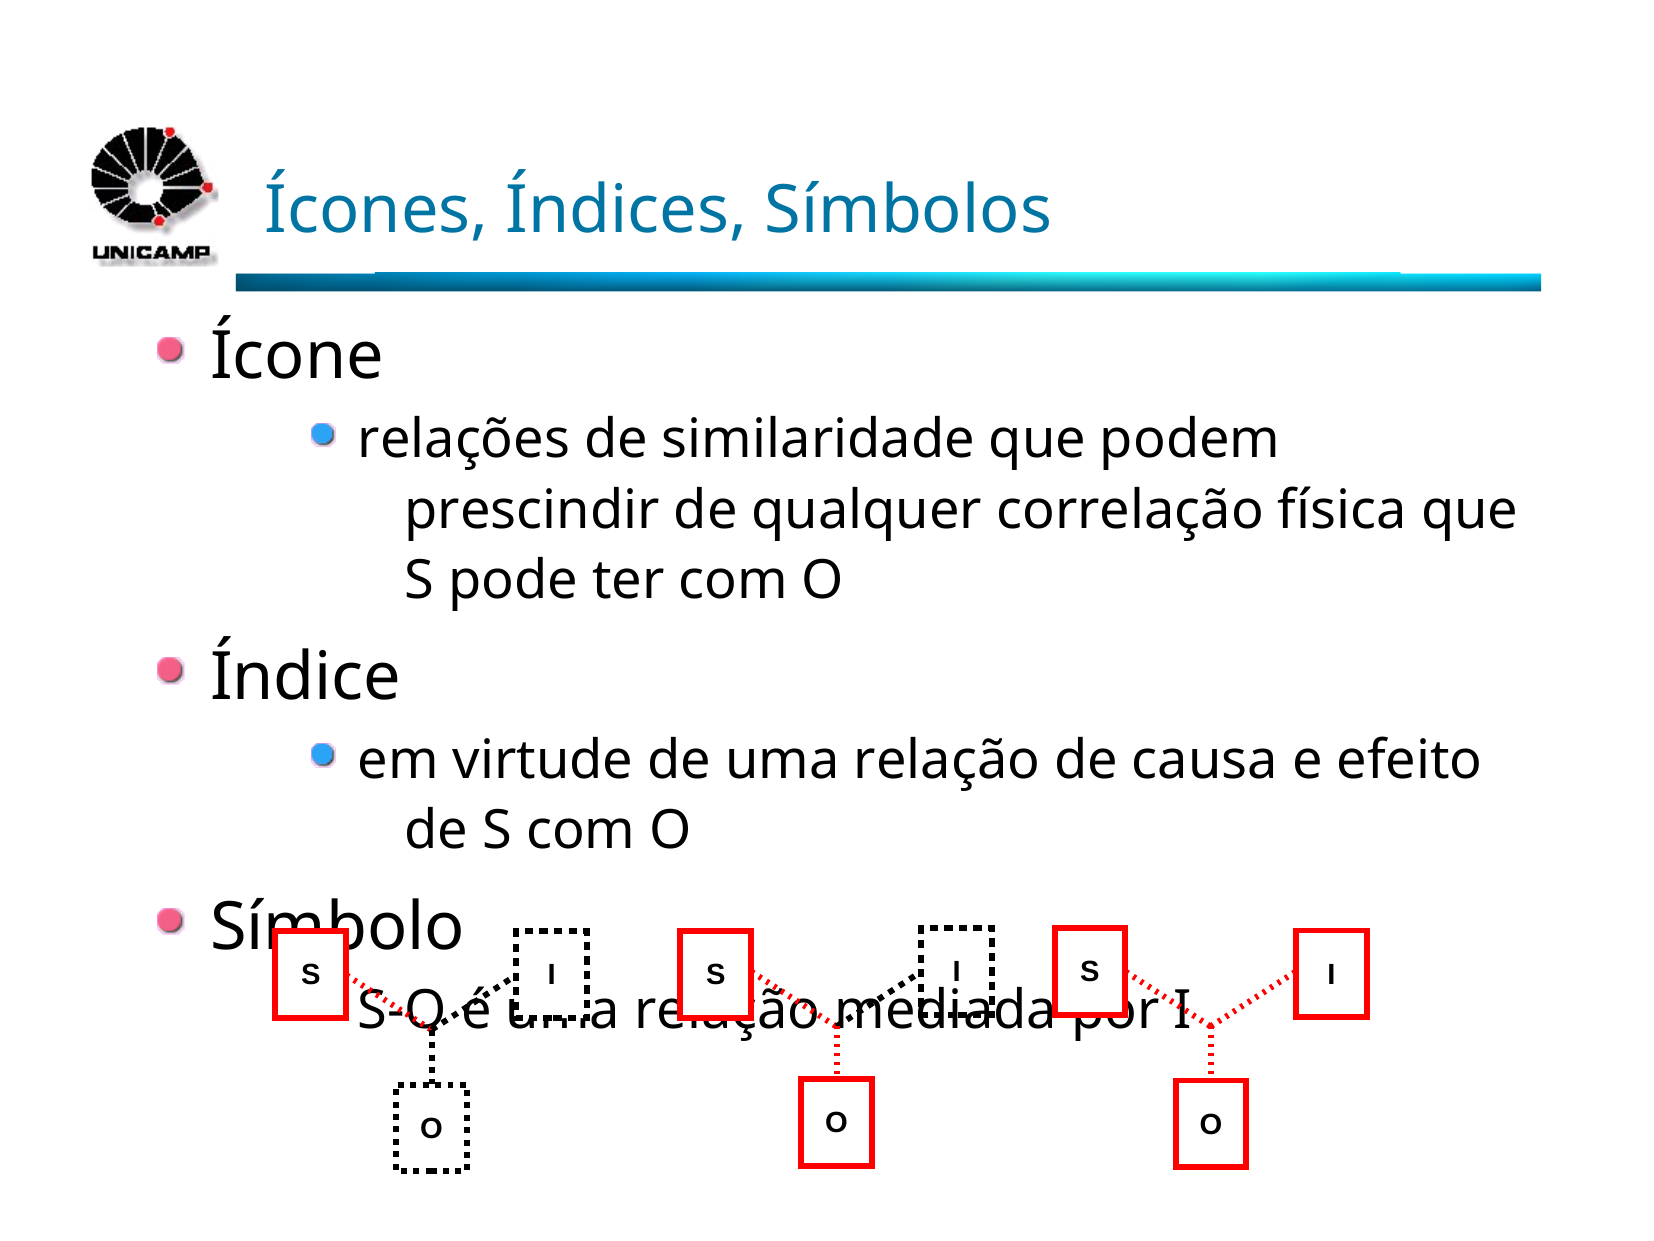

# Ícones, Índices, Símbolos
Ícone
relações de similaridade que podem prescindir de qualquer correlação física que S pode ter com O
Índice
em virtude de uma relação de causa e efeito de S com O
Símbolo
S-O é uma relação mediada por I
I
S
I
S
S
I
O
O
O